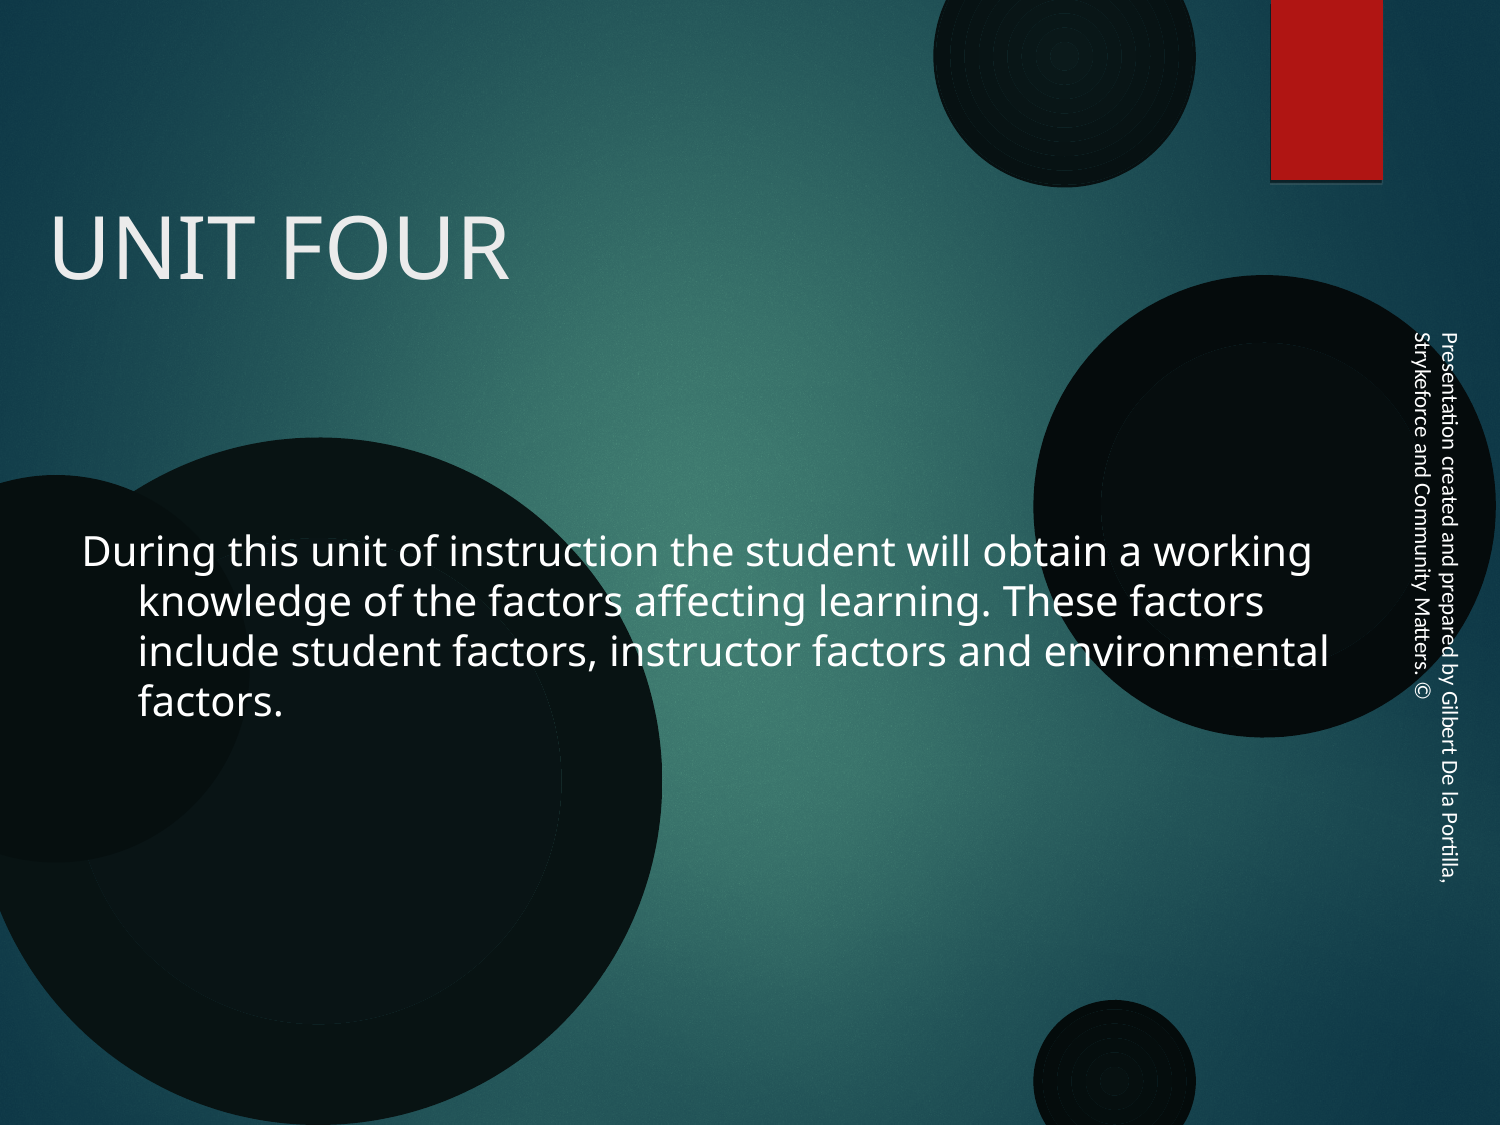

# UNIT FOUR
During this unit of instruction the student will obtain a working knowledge of the factors affecting learning. These factors include student factors, instructor factors and environmental factors.
Presentation created and prepared by Gilbert De la Portilla, Strykeforce and Community Matters. ©